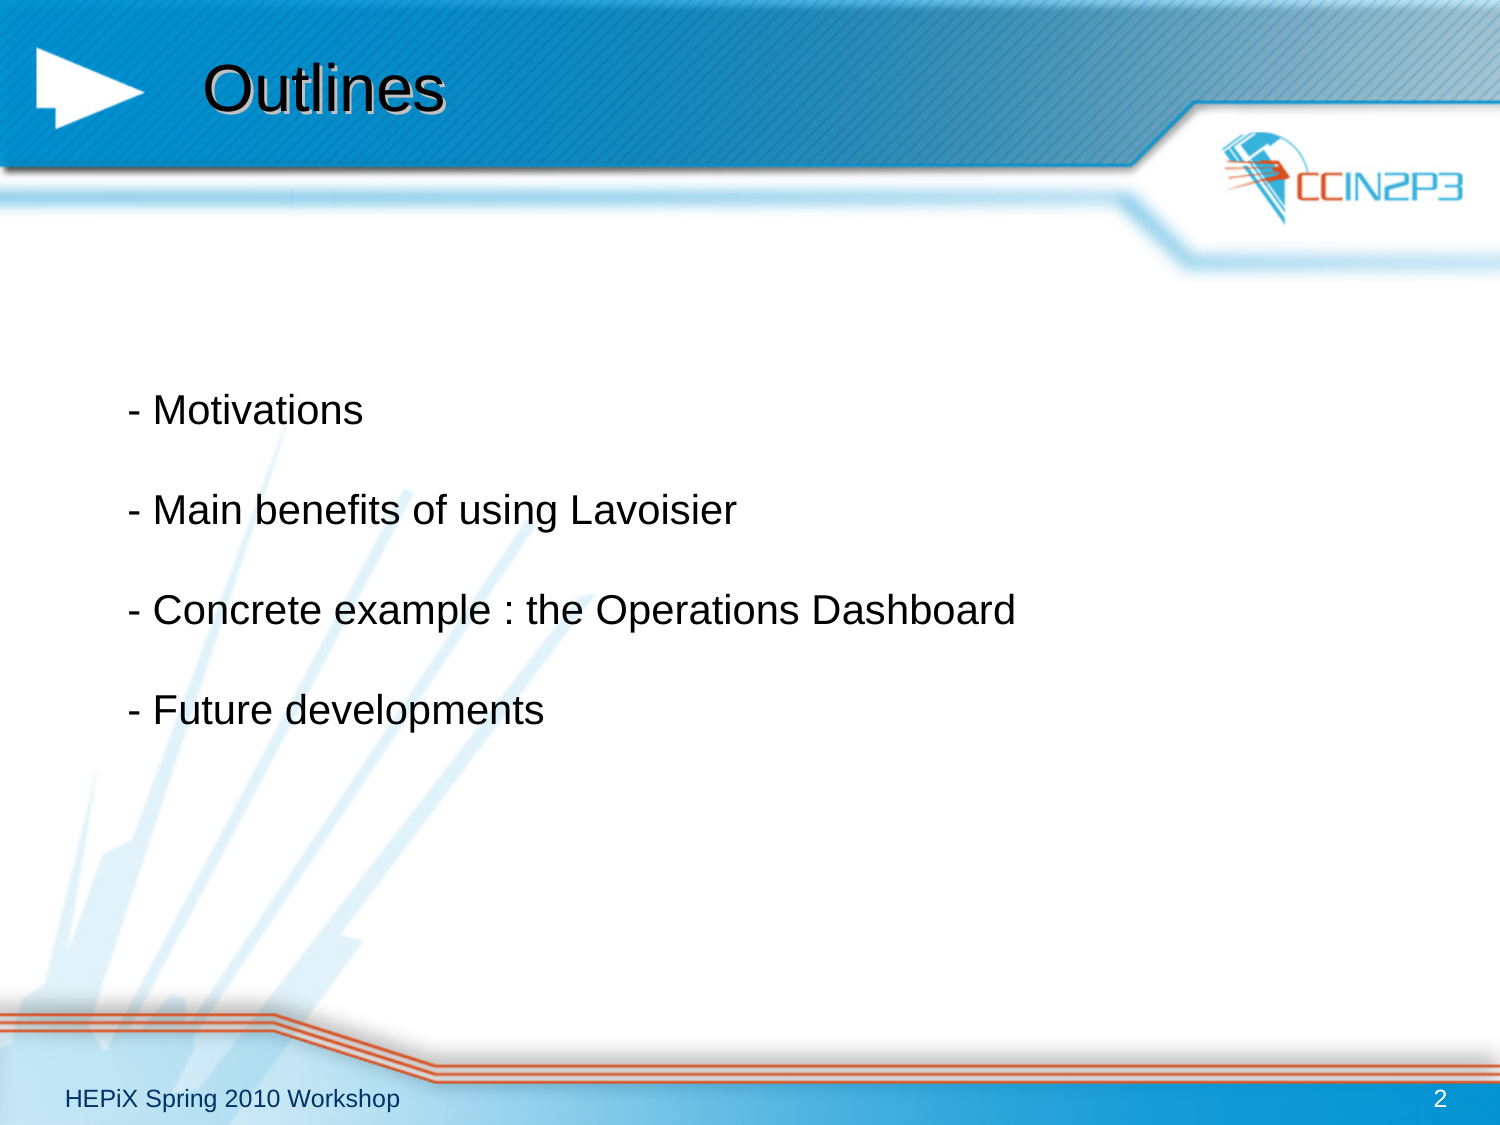

Outlines
- Motivations
- Main benefits of using Lavoisier
- Concrete example : the Operations Dashboard
- Future developments
HEPiX Spring 2010 Workshop
2